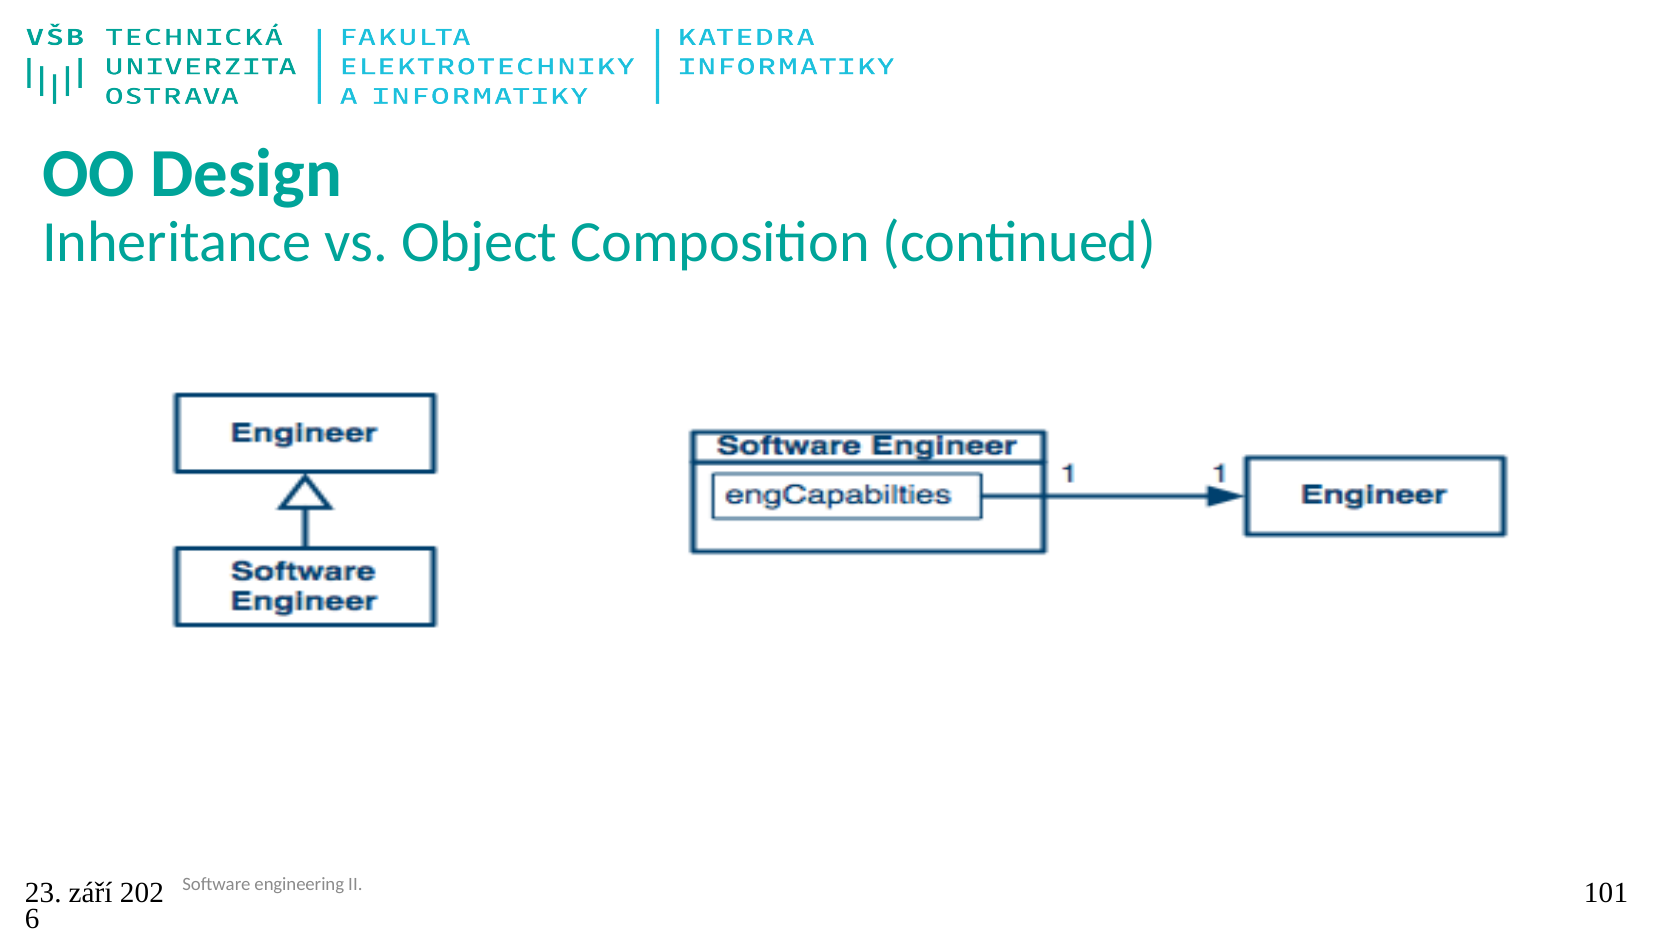

# OO Design Inheritance vs. Object Composition (continued)
Software engineering II.
101